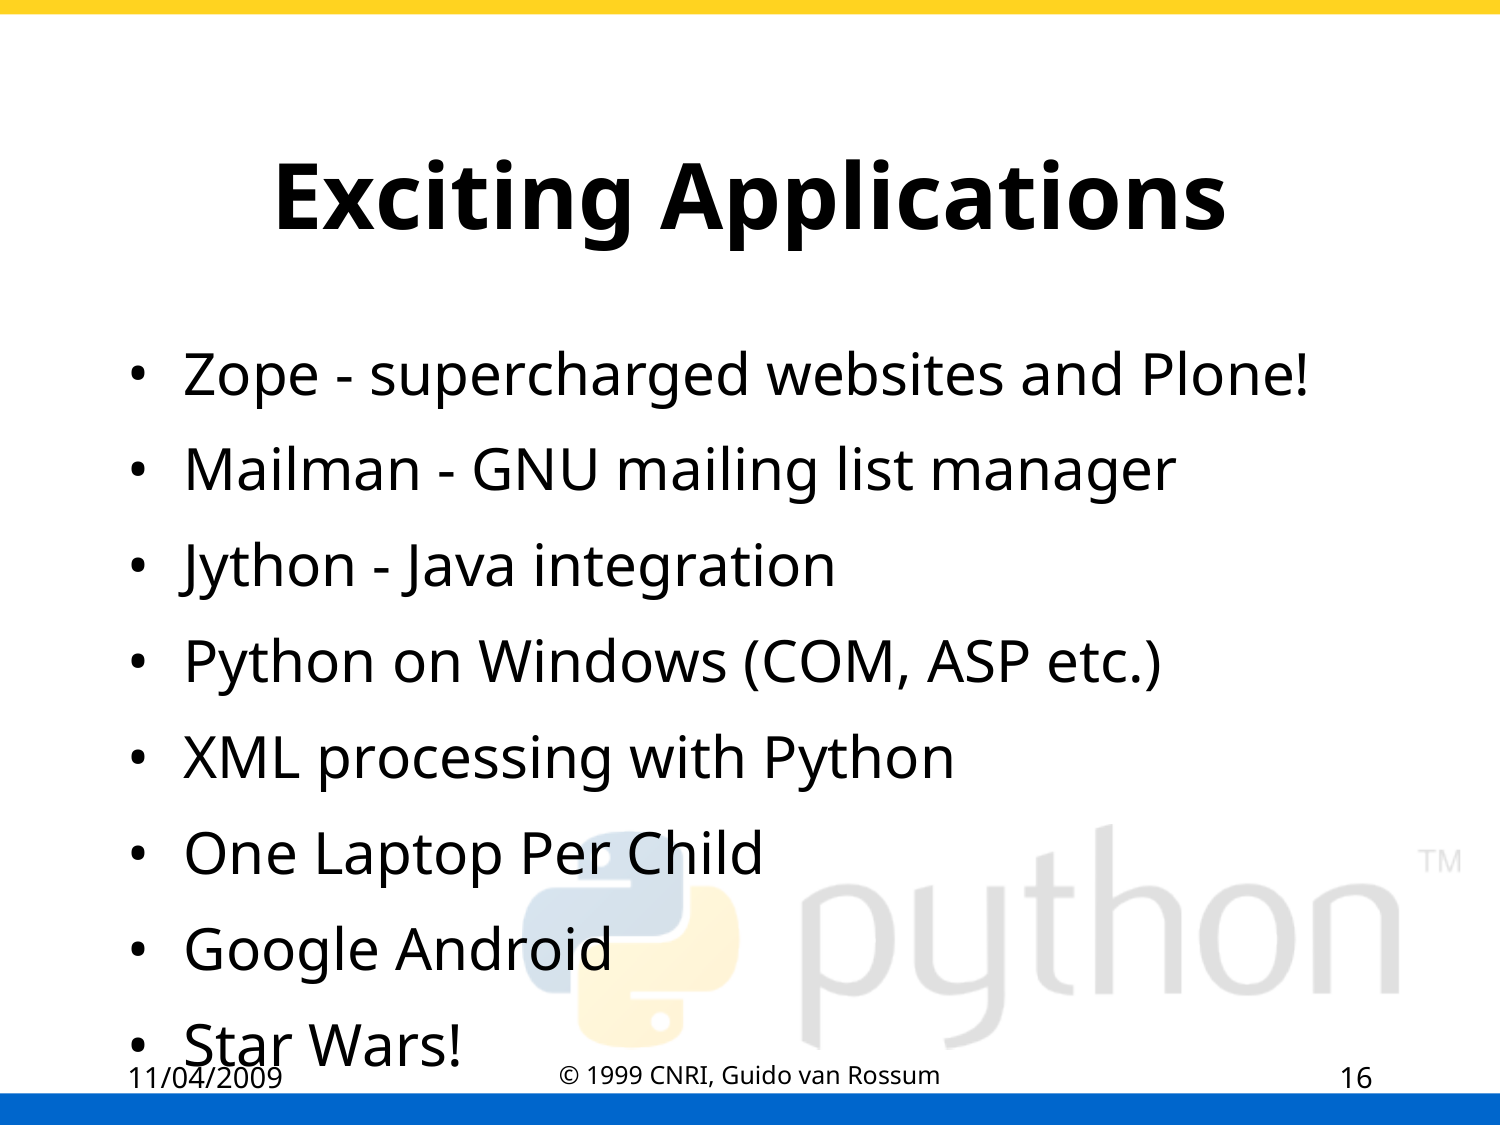

# Exciting Applications
Zope - supercharged websites and Plone!
Mailman - GNU mailing list manager
Jython - Java integration
Python on Windows (COM, ASP etc.)
XML processing with Python
One Laptop Per Child
Google Android
Star Wars!
11/04/2009
© 1999 CNRI, Guido van Rossum
16